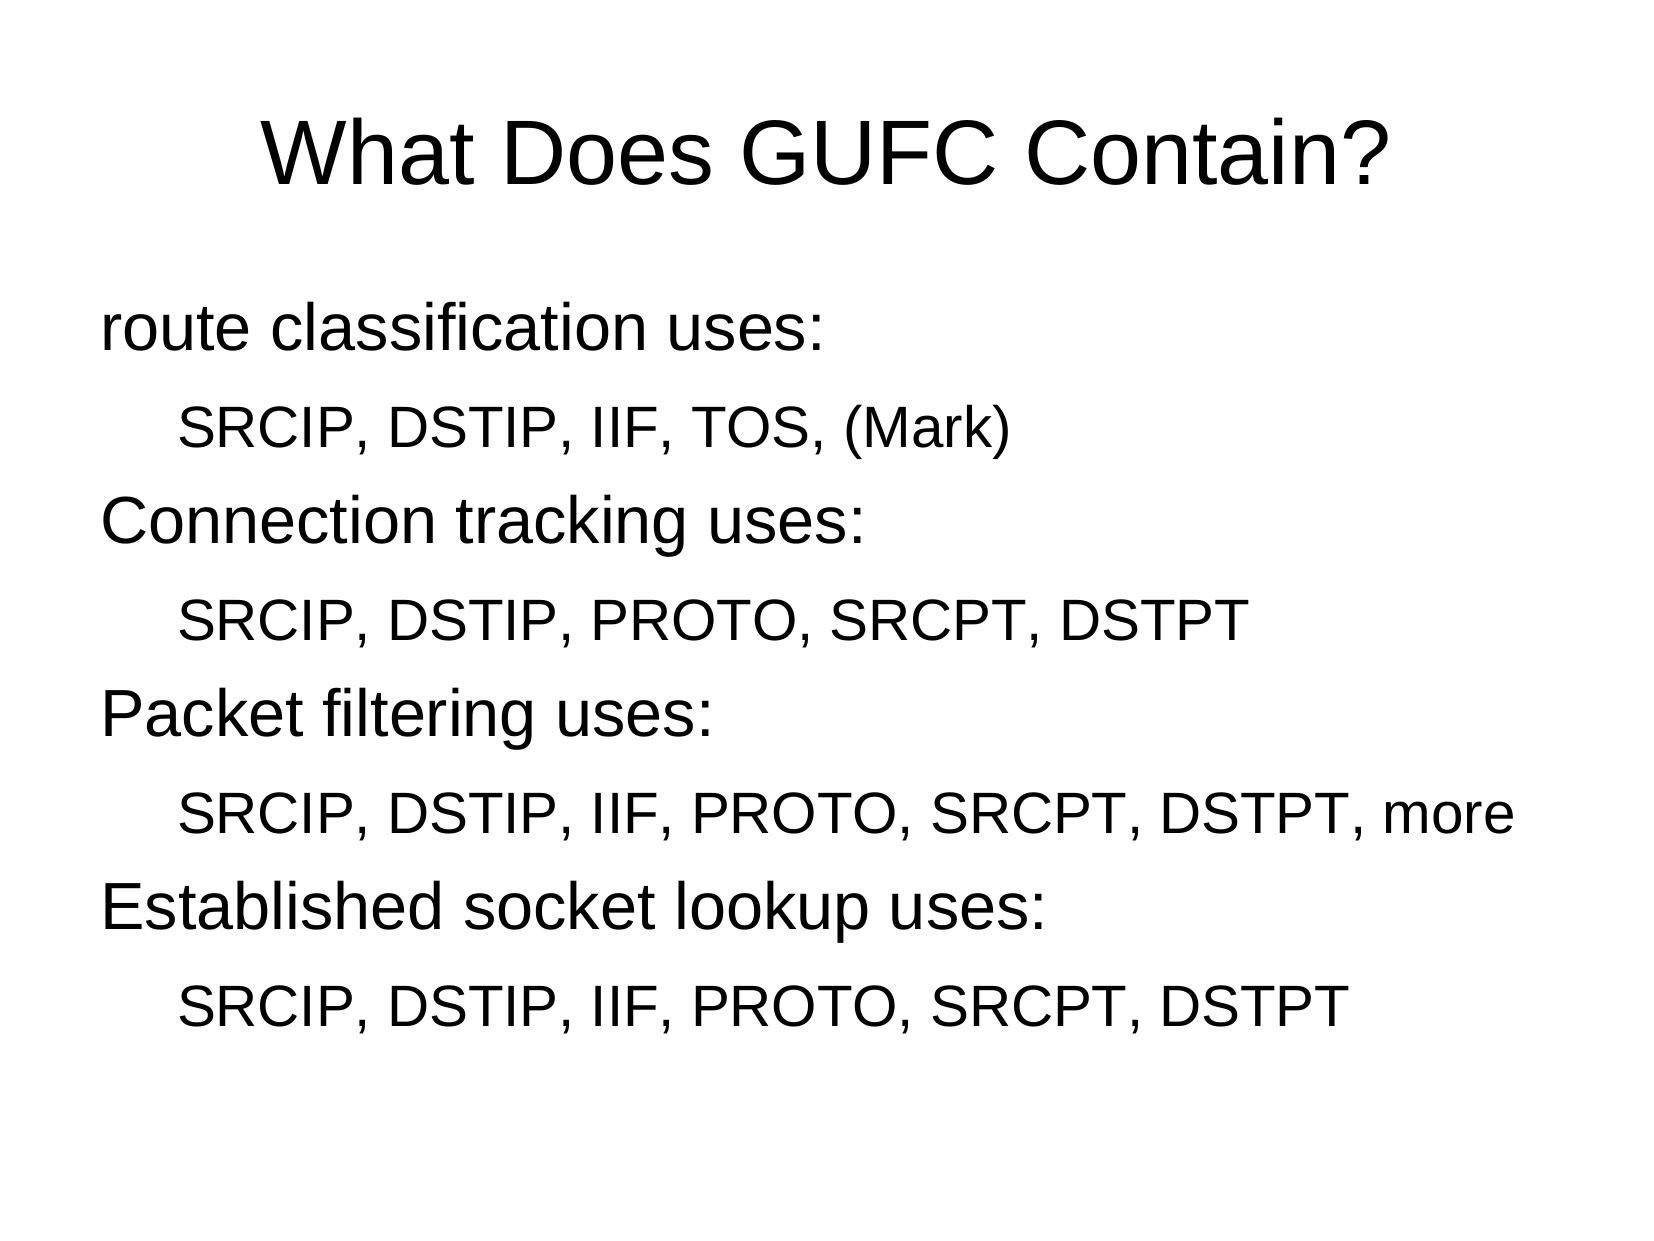

# What Does GUFC Contain?
route classification uses:
SRCIP, DSTIP, IIF, TOS, (Mark)
Connection tracking uses:
SRCIP, DSTIP, PROTO, SRCPT, DSTPT
Packet filtering uses:
SRCIP, DSTIP, IIF, PROTO, SRCPT, DSTPT, more
Established socket lookup uses:
SRCIP, DSTIP, IIF, PROTO, SRCPT, DSTPT